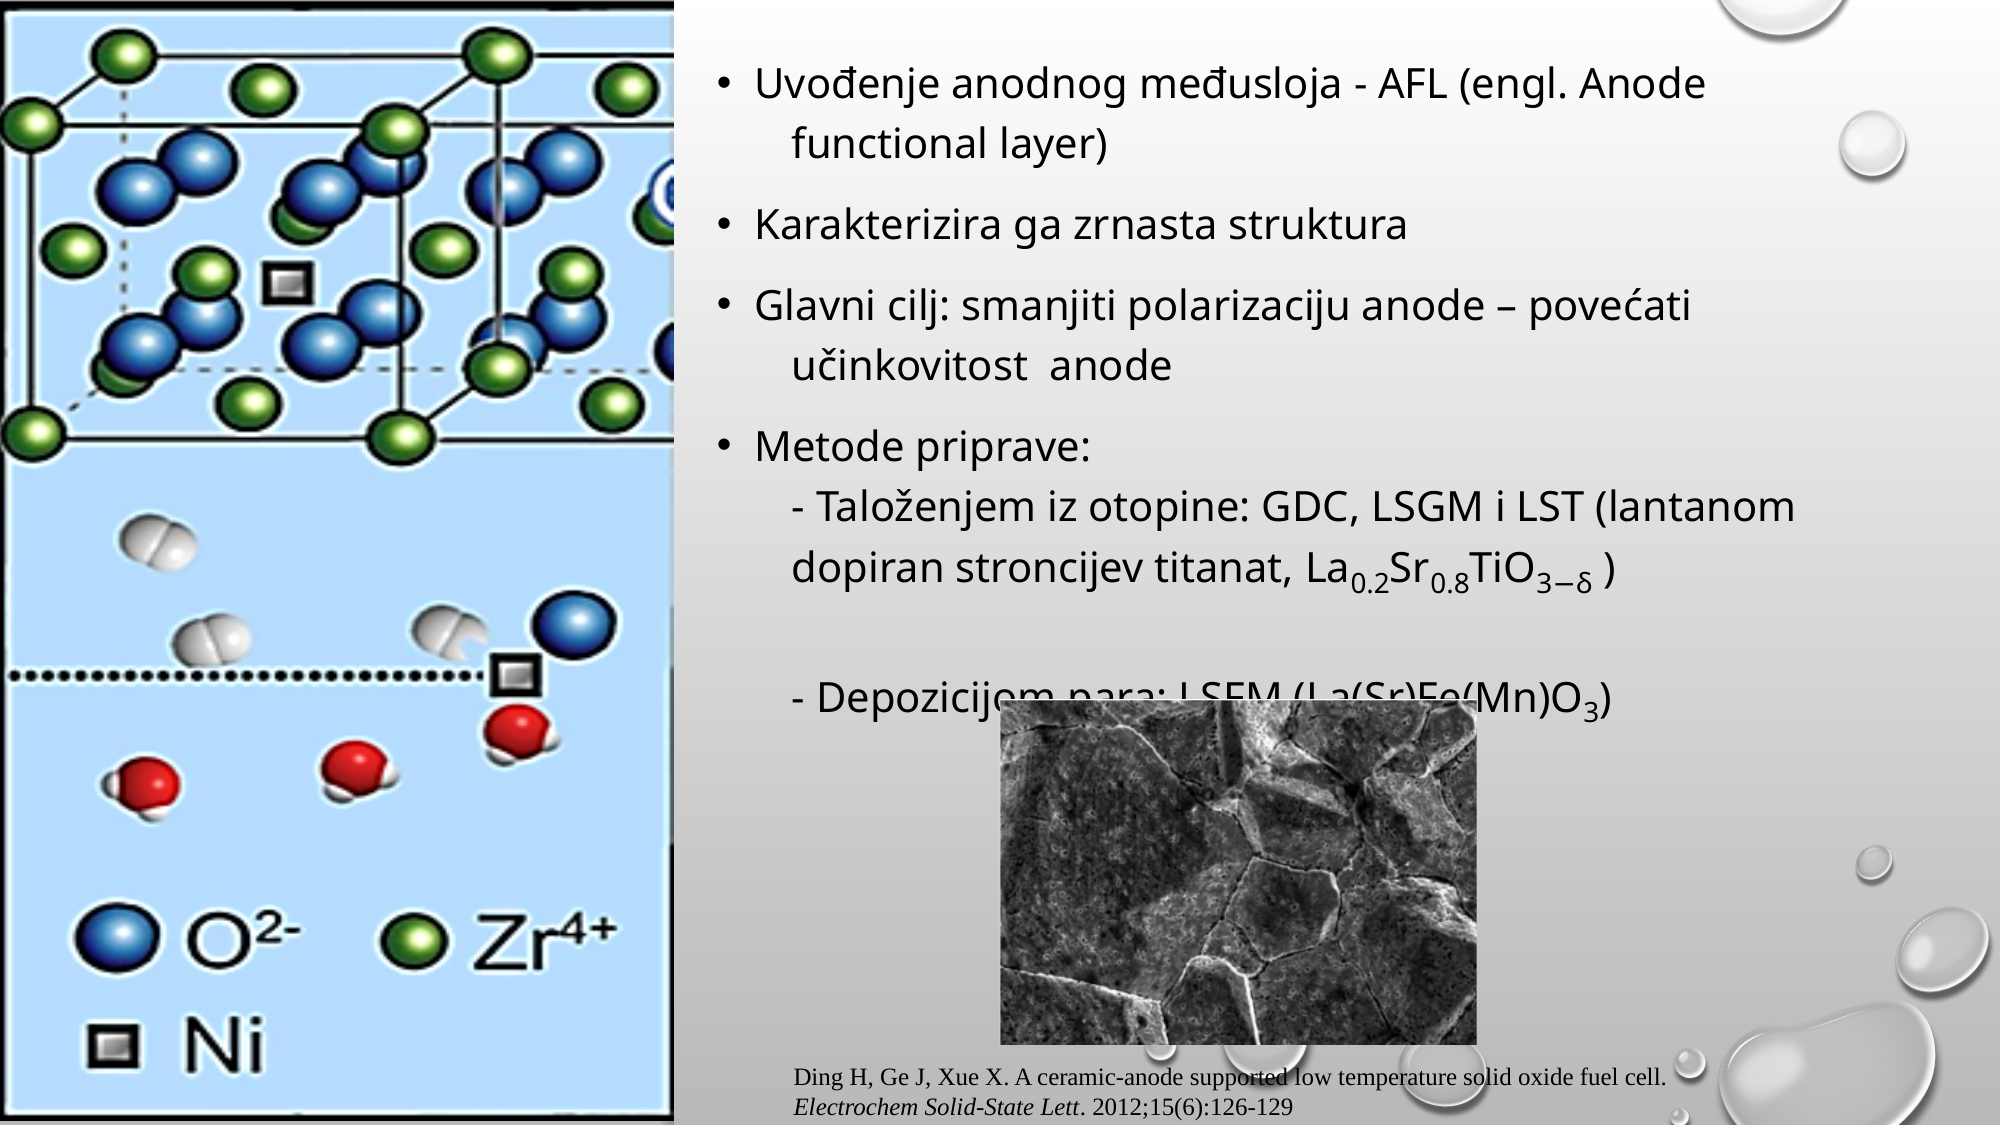

# Uvođenje anodnog međusloja - AFL (engl. Anode functional layer)
Karakterizira ga zrnasta struktura
Glavni cilj: smanjiti polarizaciju anode – povećati učinkovitost anode
Metode priprave:
- Taloženjem iz otopine: GDC, LSGM i LST (lantanom dopiran stroncijev titanat, La0.2Sr0.8TiO3−δ )
- Depozicijom para: LSFM (La(Sr)Fe(Mn)O3)
Ding H, Ge J, Xue X. A ceramic-anode supported low temperature solid oxide fuel cell. Electrochem Solid-State Lett. 2012;15(6):126-129